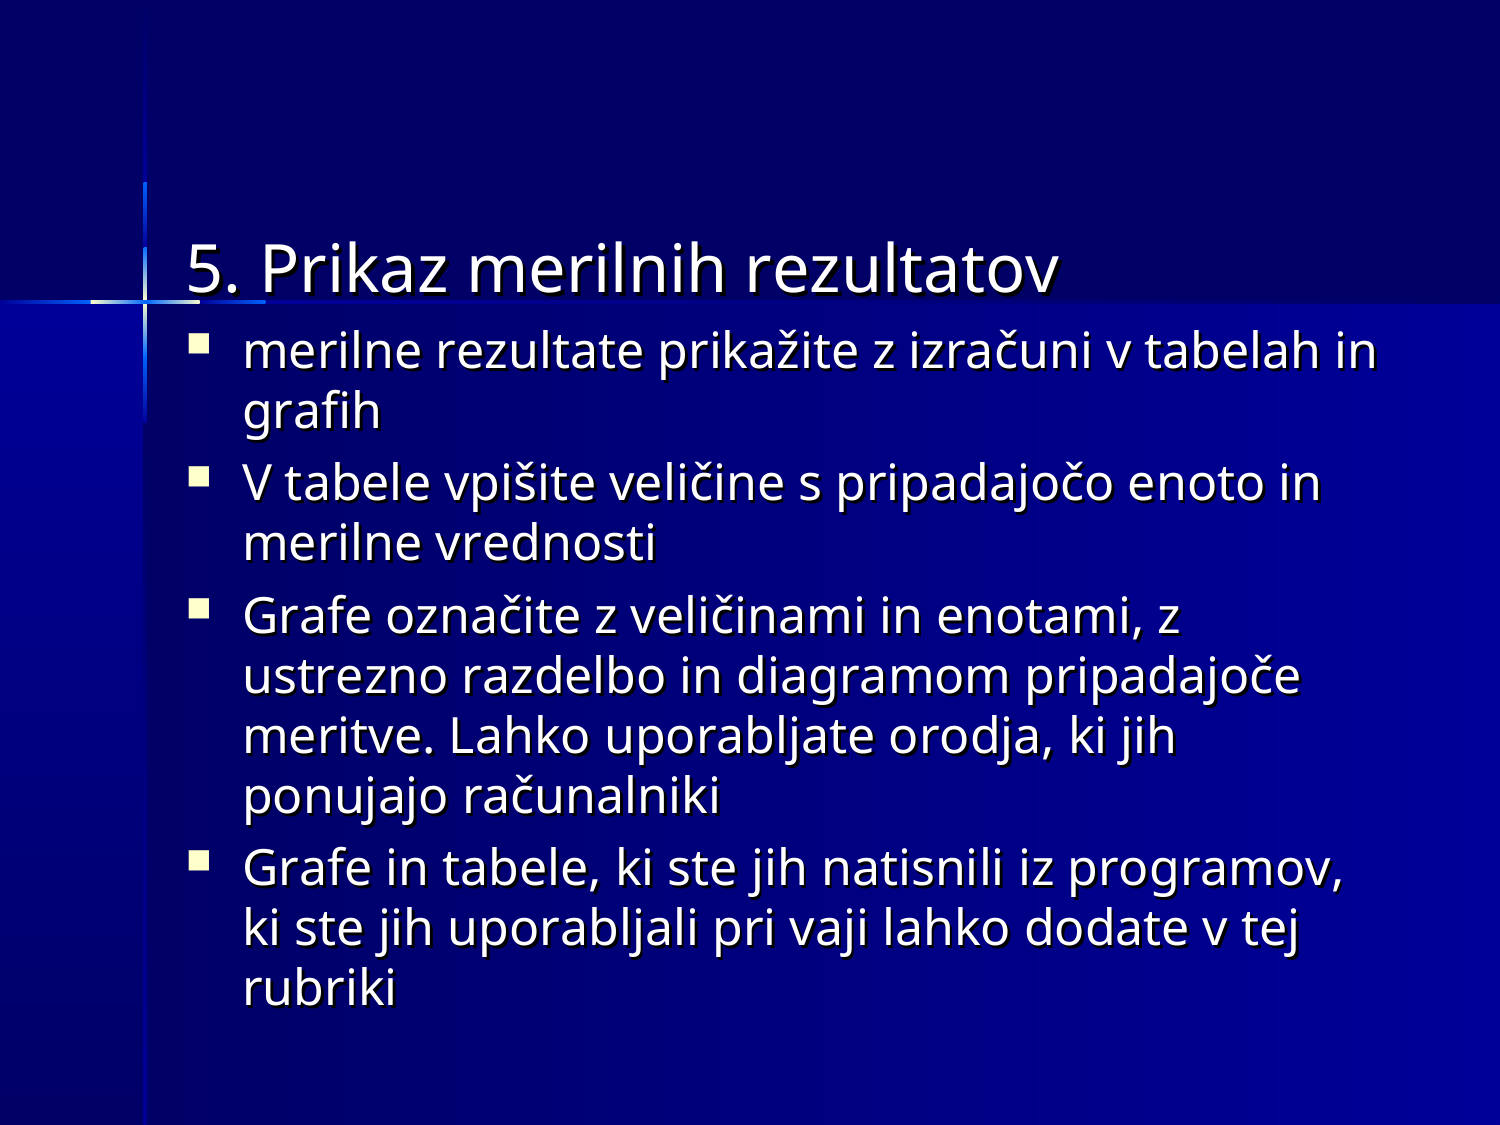

# 5. Prikaz merilnih rezultatov
merilne rezultate prikažite z izračuni v tabelah in grafih
V tabele vpišite veličine s pripadajočo enoto in merilne vrednosti
Grafe označite z veličinami in enotami, z ustrezno razdelbo in diagramom pripadajoče meritve. Lahko uporabljate orodja, ki jih ponujajo računalniki
Grafe in tabele, ki ste jih natisnili iz programov, ki ste jih uporabljali pri vaji lahko dodate v tej rubriki